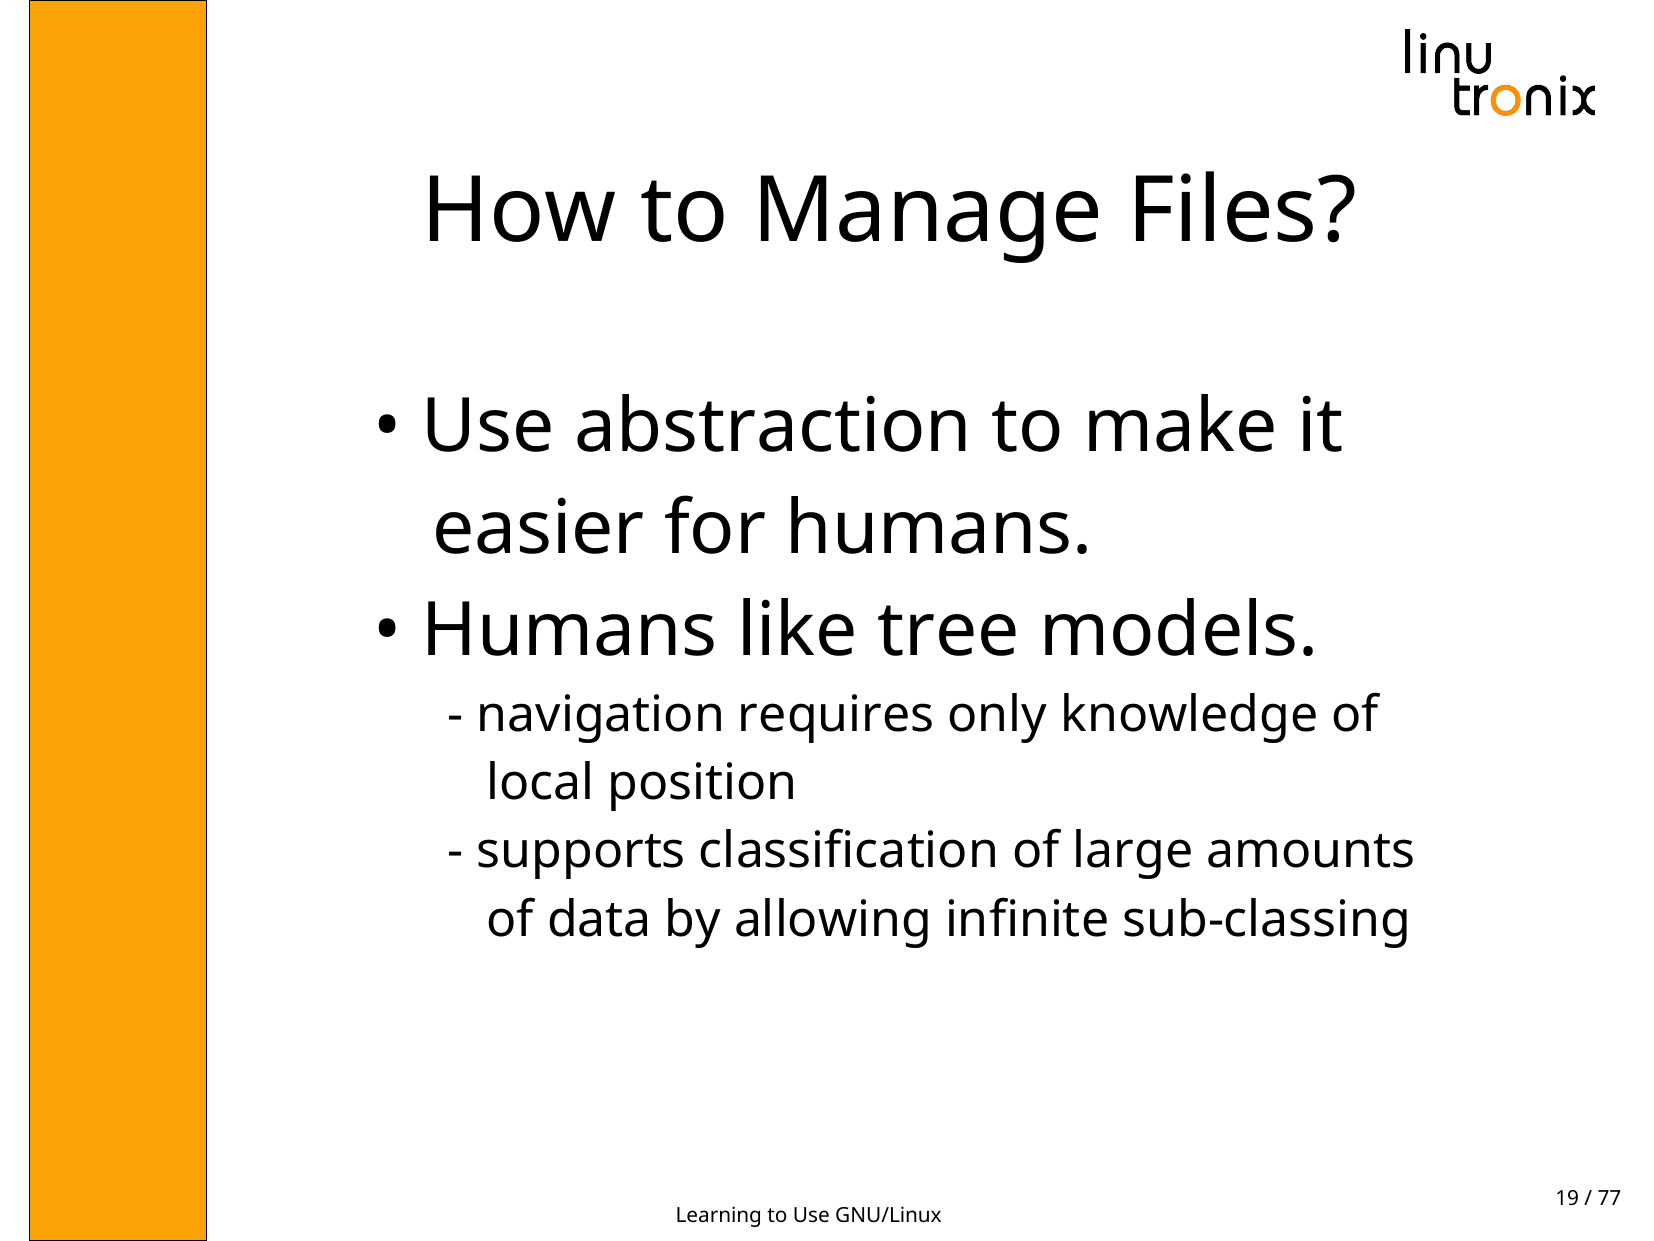

How to Manage Files?
	• Use abstraction to make it
	 easier for humans.
	• Humans like tree models.
		- navigation requires only knowledge of
		 local position
		- supports classification of large amounts
		 of data by allowing infinite sub-classing
19
Firmenvorstellung Linutronix V3.3